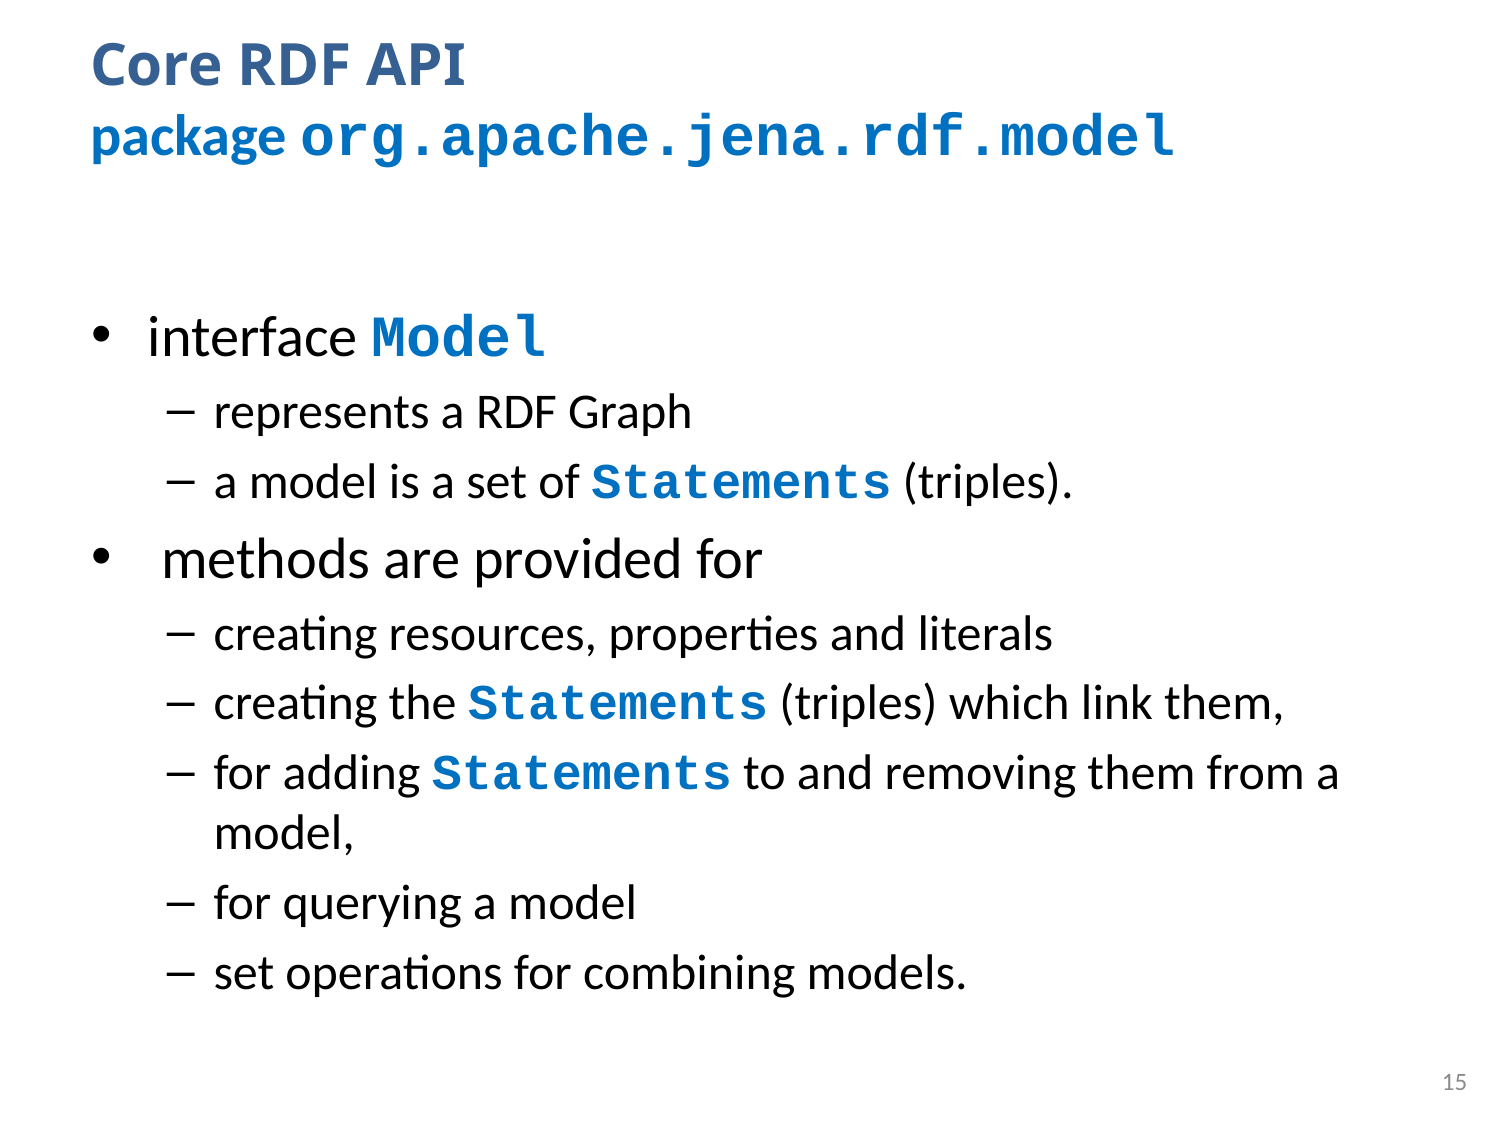

# Core RDF API package org.apache.jena.rdf.model
interface Model
represents a RDF Graph
a model is a set of Statements (triples).
 methods are provided for
creating resources, properties and literals
creating the Statements (triples) which link them,
for adding Statements to and removing them from a model,
for querying a model
set operations for combining models.